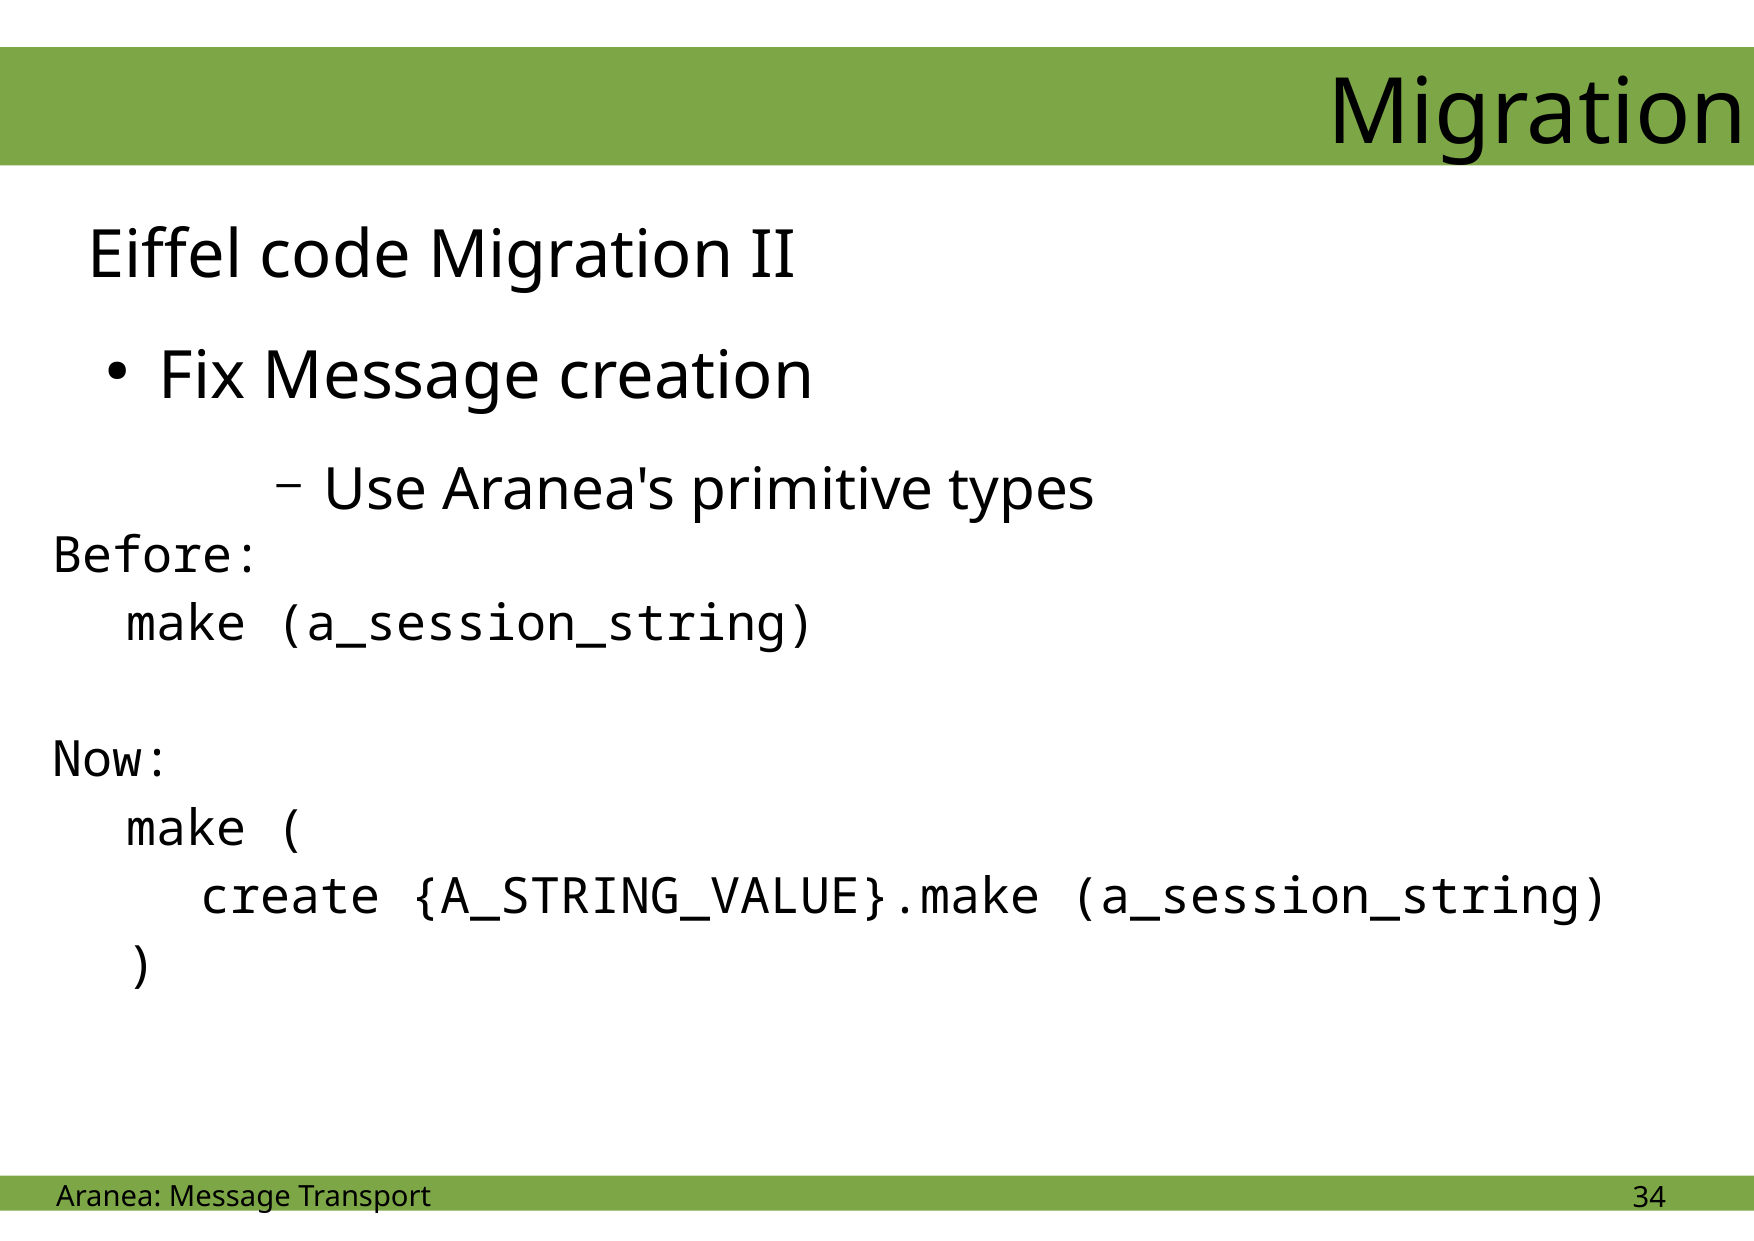

# Migration
Eiffel code Migration II
Fix Message creation
Use Aranea's primitive types
Before:
	make (a_session_string)
Now:
	make (
		create {A_STRING_VALUE}.make (a_session_string)
	)
34